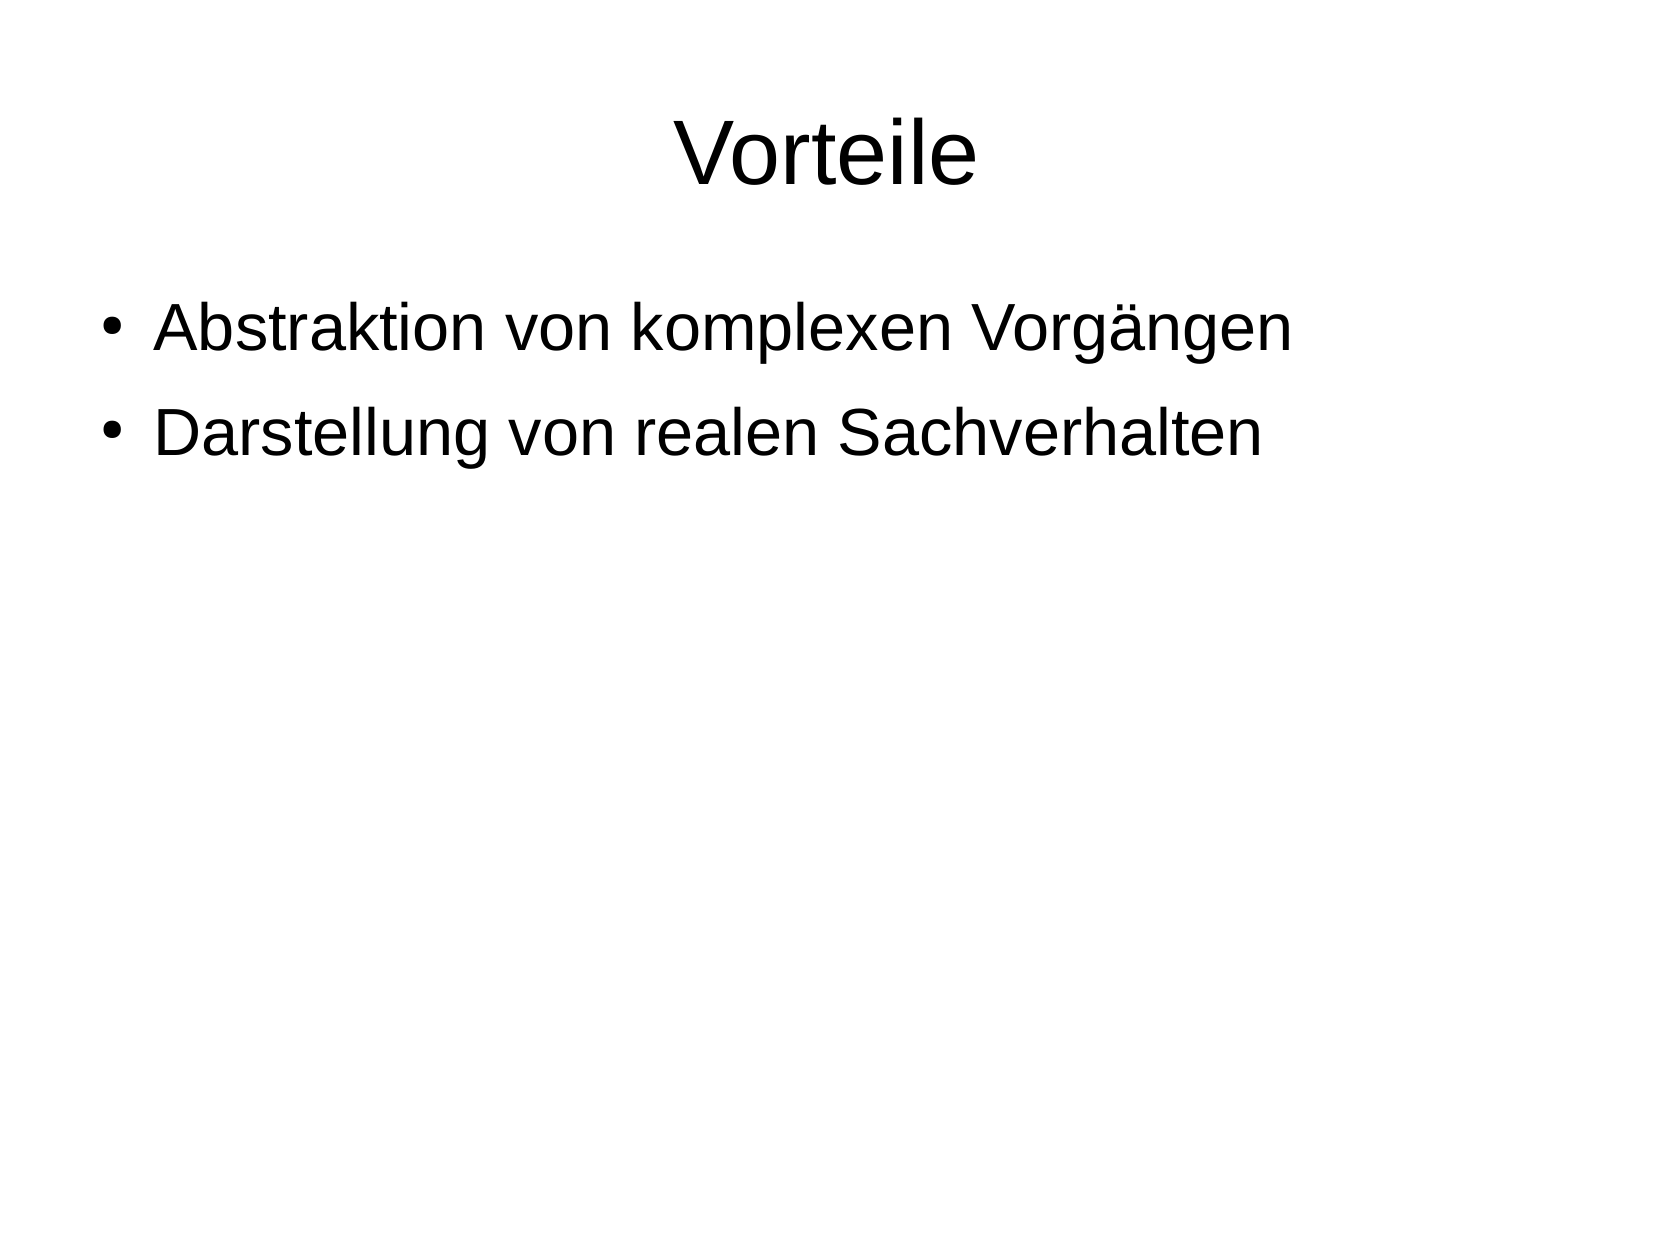

# Vorteile
Abstraktion von komplexen Vorgängen
Darstellung von realen Sachverhalten